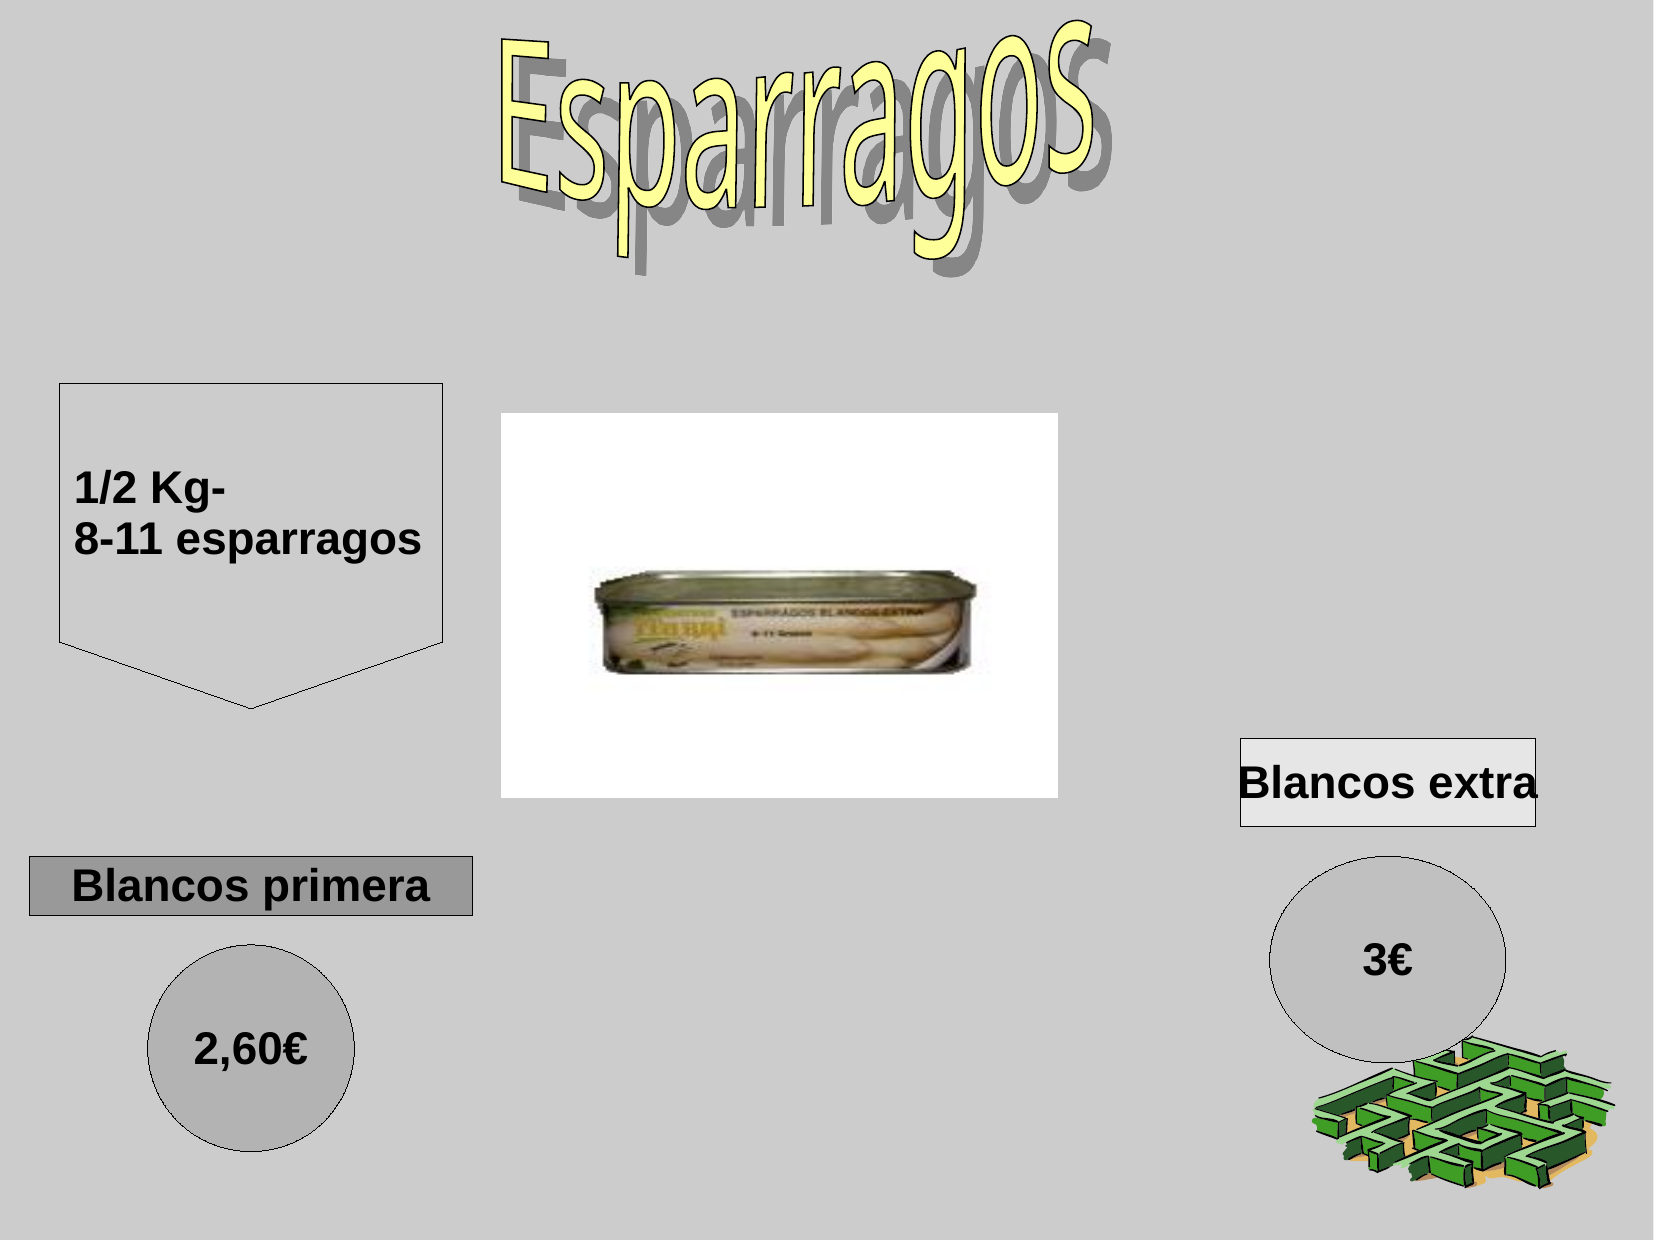

Esparragos
1/2 Kg-
8-11 esparragos
Blancos extra
Blancos primera
3€
2,60€